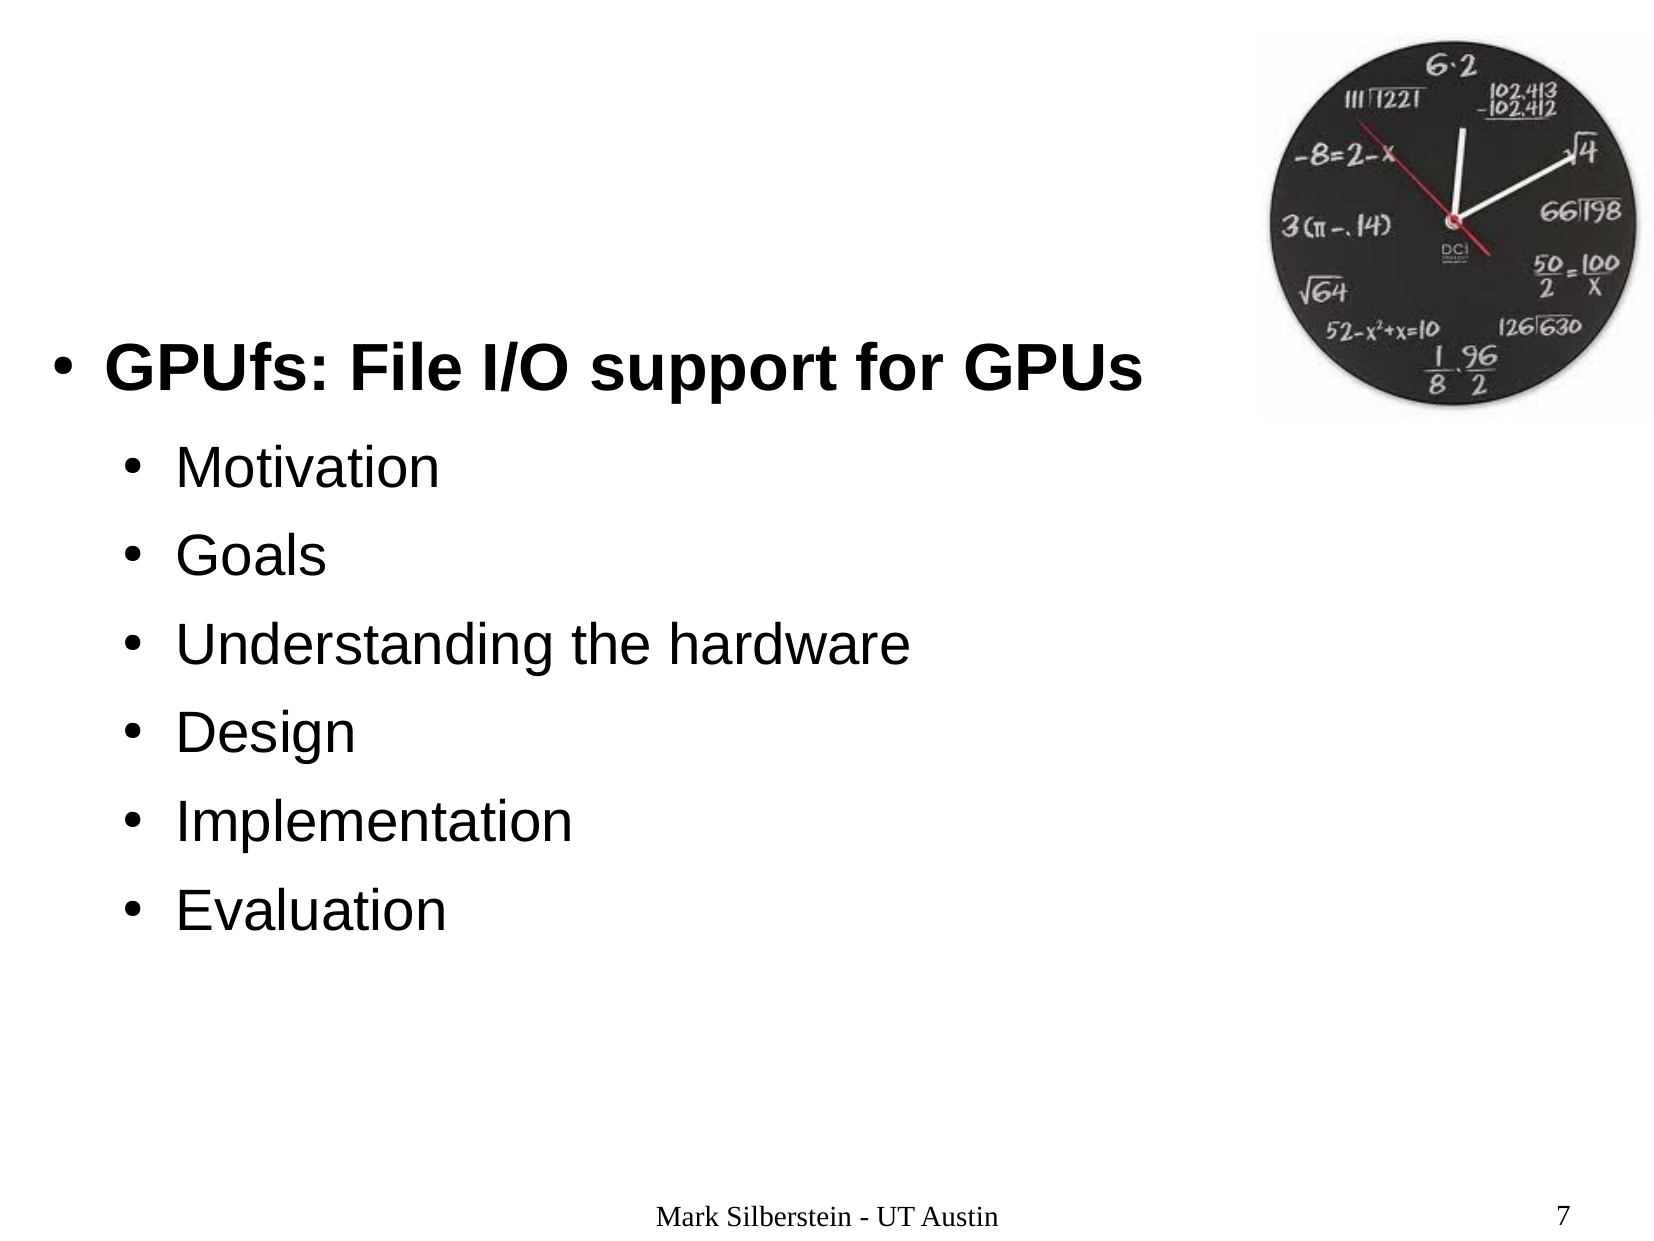

# GPUfs: File I/O support for GPUs
Motivation
Goals
Understanding the hardware
Design
Implementation
Evaluation
7
Mark Silberstein - UT Austin